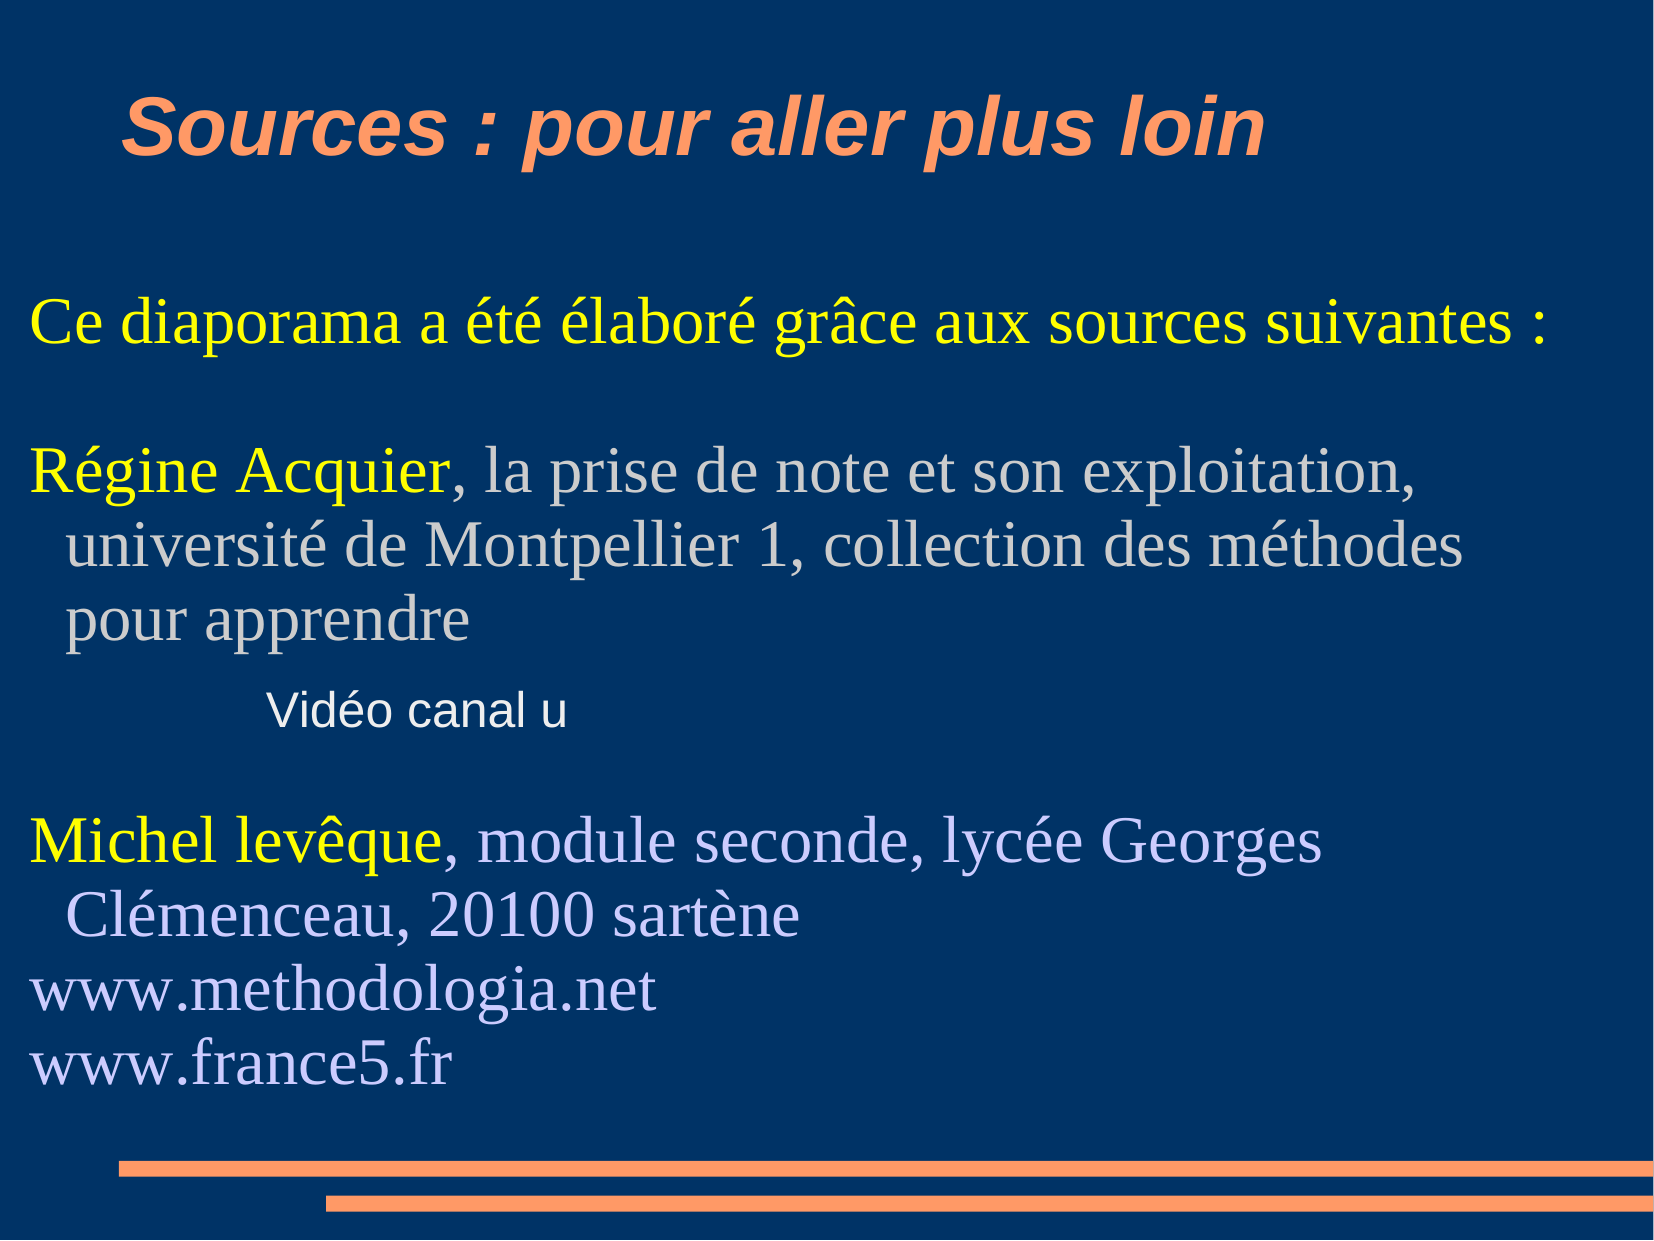

# Sources : pour aller plus loin
Ce diaporama a été élaboré grâce aux sources suivantes :
Régine Acquier, la prise de note et son exploitation, université de Montpellier 1, collection des méthodes pour apprendre
Michel levêque, module seconde, lycée Georges Clémenceau, 20100 sartène
www.methodologia.net
www.france5.fr
Vidéo canal u